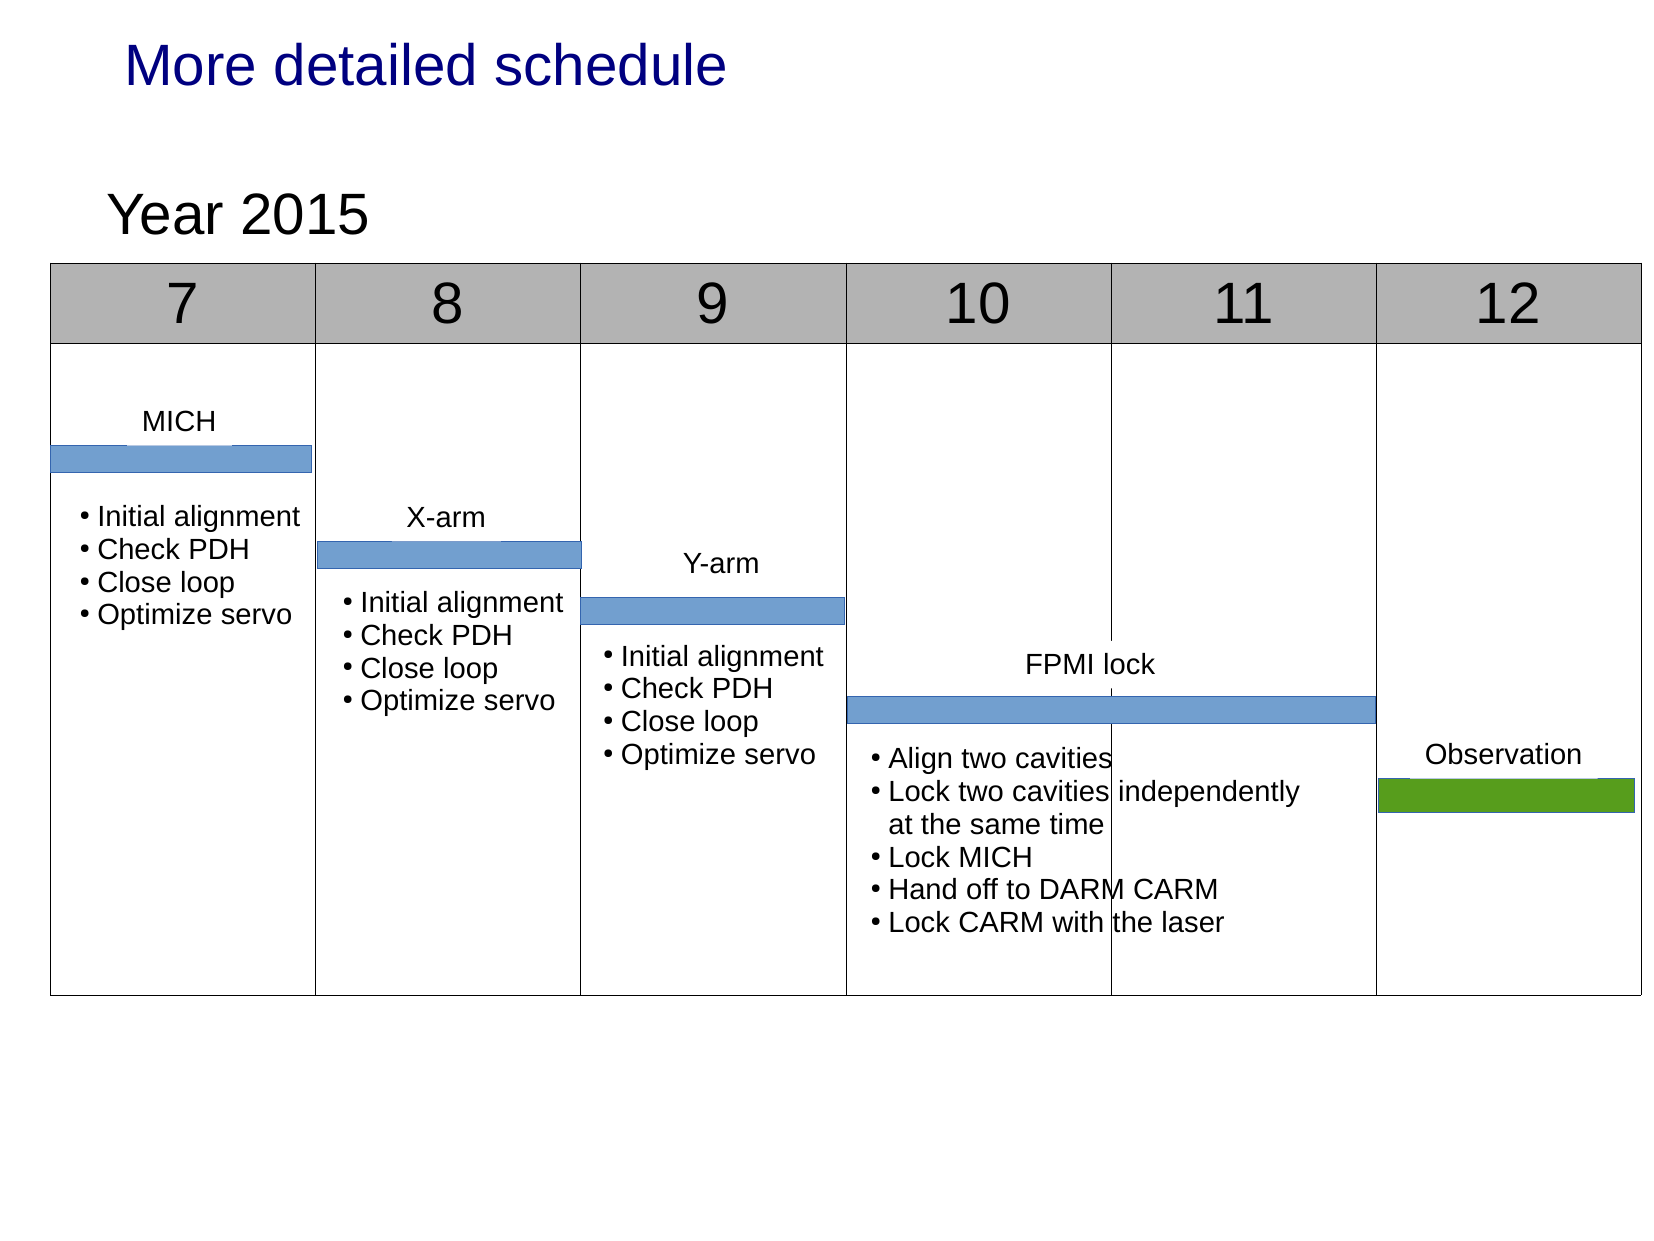

More detailed schedule
Year 2015
| 7 | 8 | 9 | 10 | 11 | 12 |
| --- | --- | --- | --- | --- | --- |
| | | | | | |
MICH
Initial alignment
Check PDH
Close loop
Optimize servo
X-arm
Y-arm
Initial alignment
Check PDH
Close loop
Optimize servo
Initial alignment
Check PDH
Close loop
Optimize servo
FPMI lock
Observation
Align two cavities
Lock two cavities independently
at the same time
Lock MICH
Hand off to DARM CARM
Lock CARM with the laser